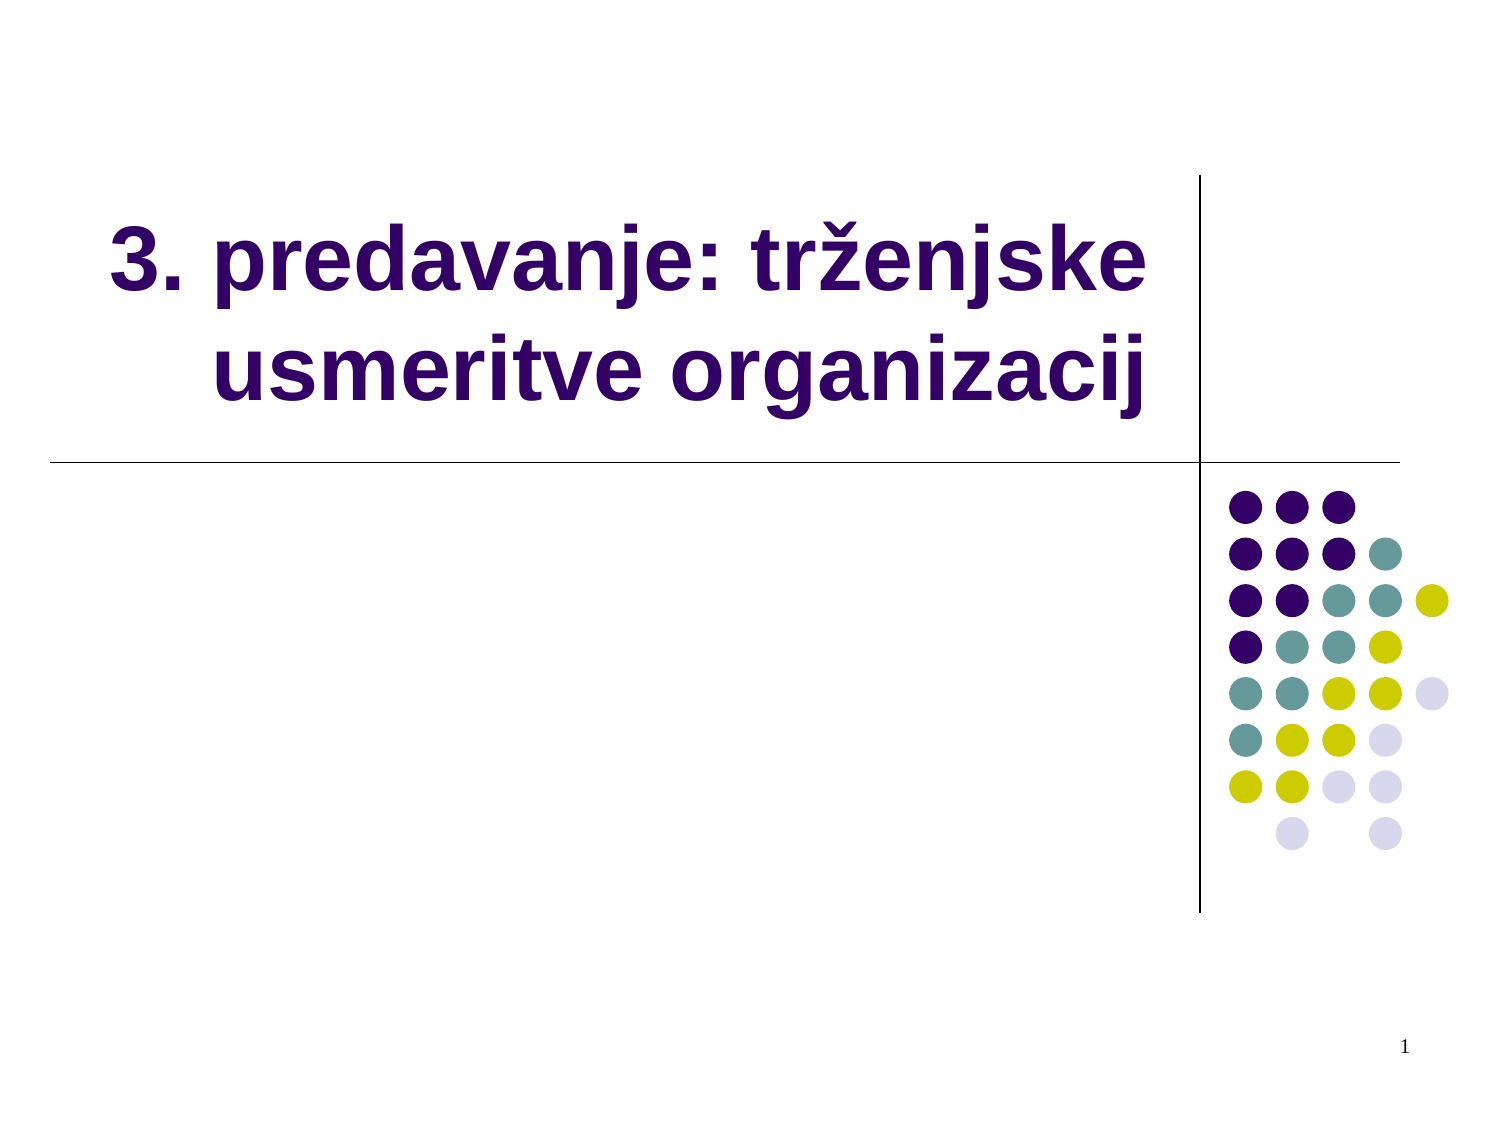

# 3. predavanje: trženjske usmeritve organizacij
1